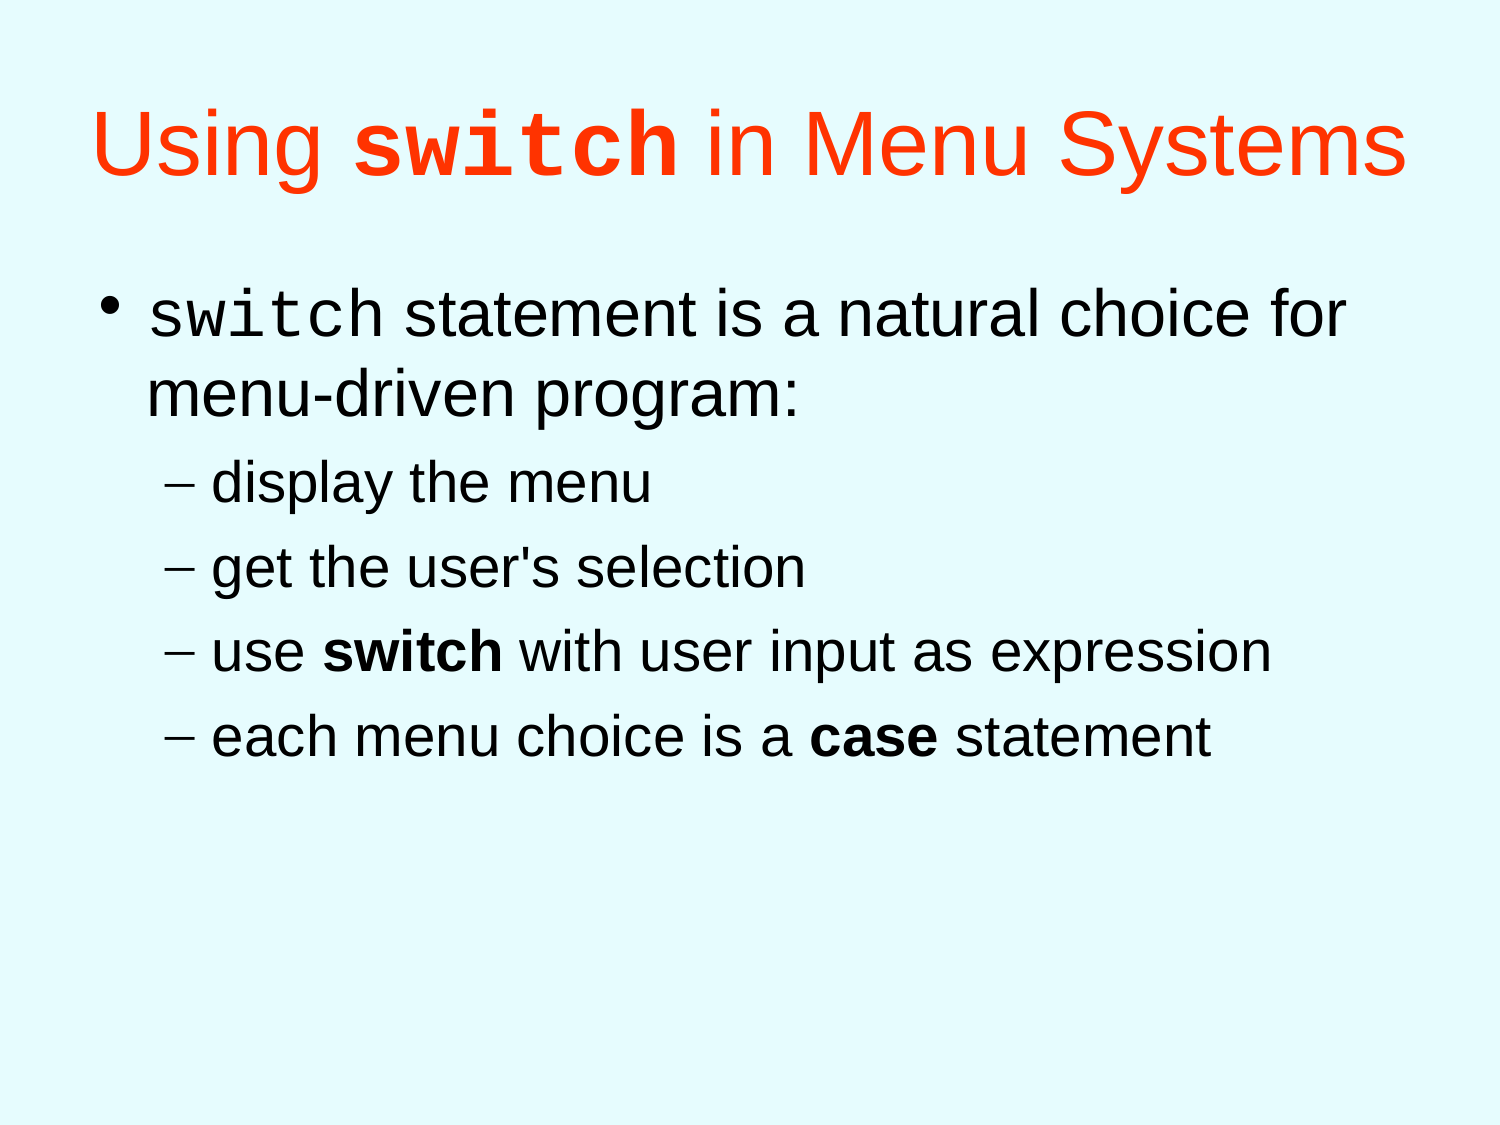

# Using switch in Menu Systems
switch statement is a natural choice for menu-driven program:
display the menu
get the user's selection
use switch with user input as expression
each menu choice is a case statement